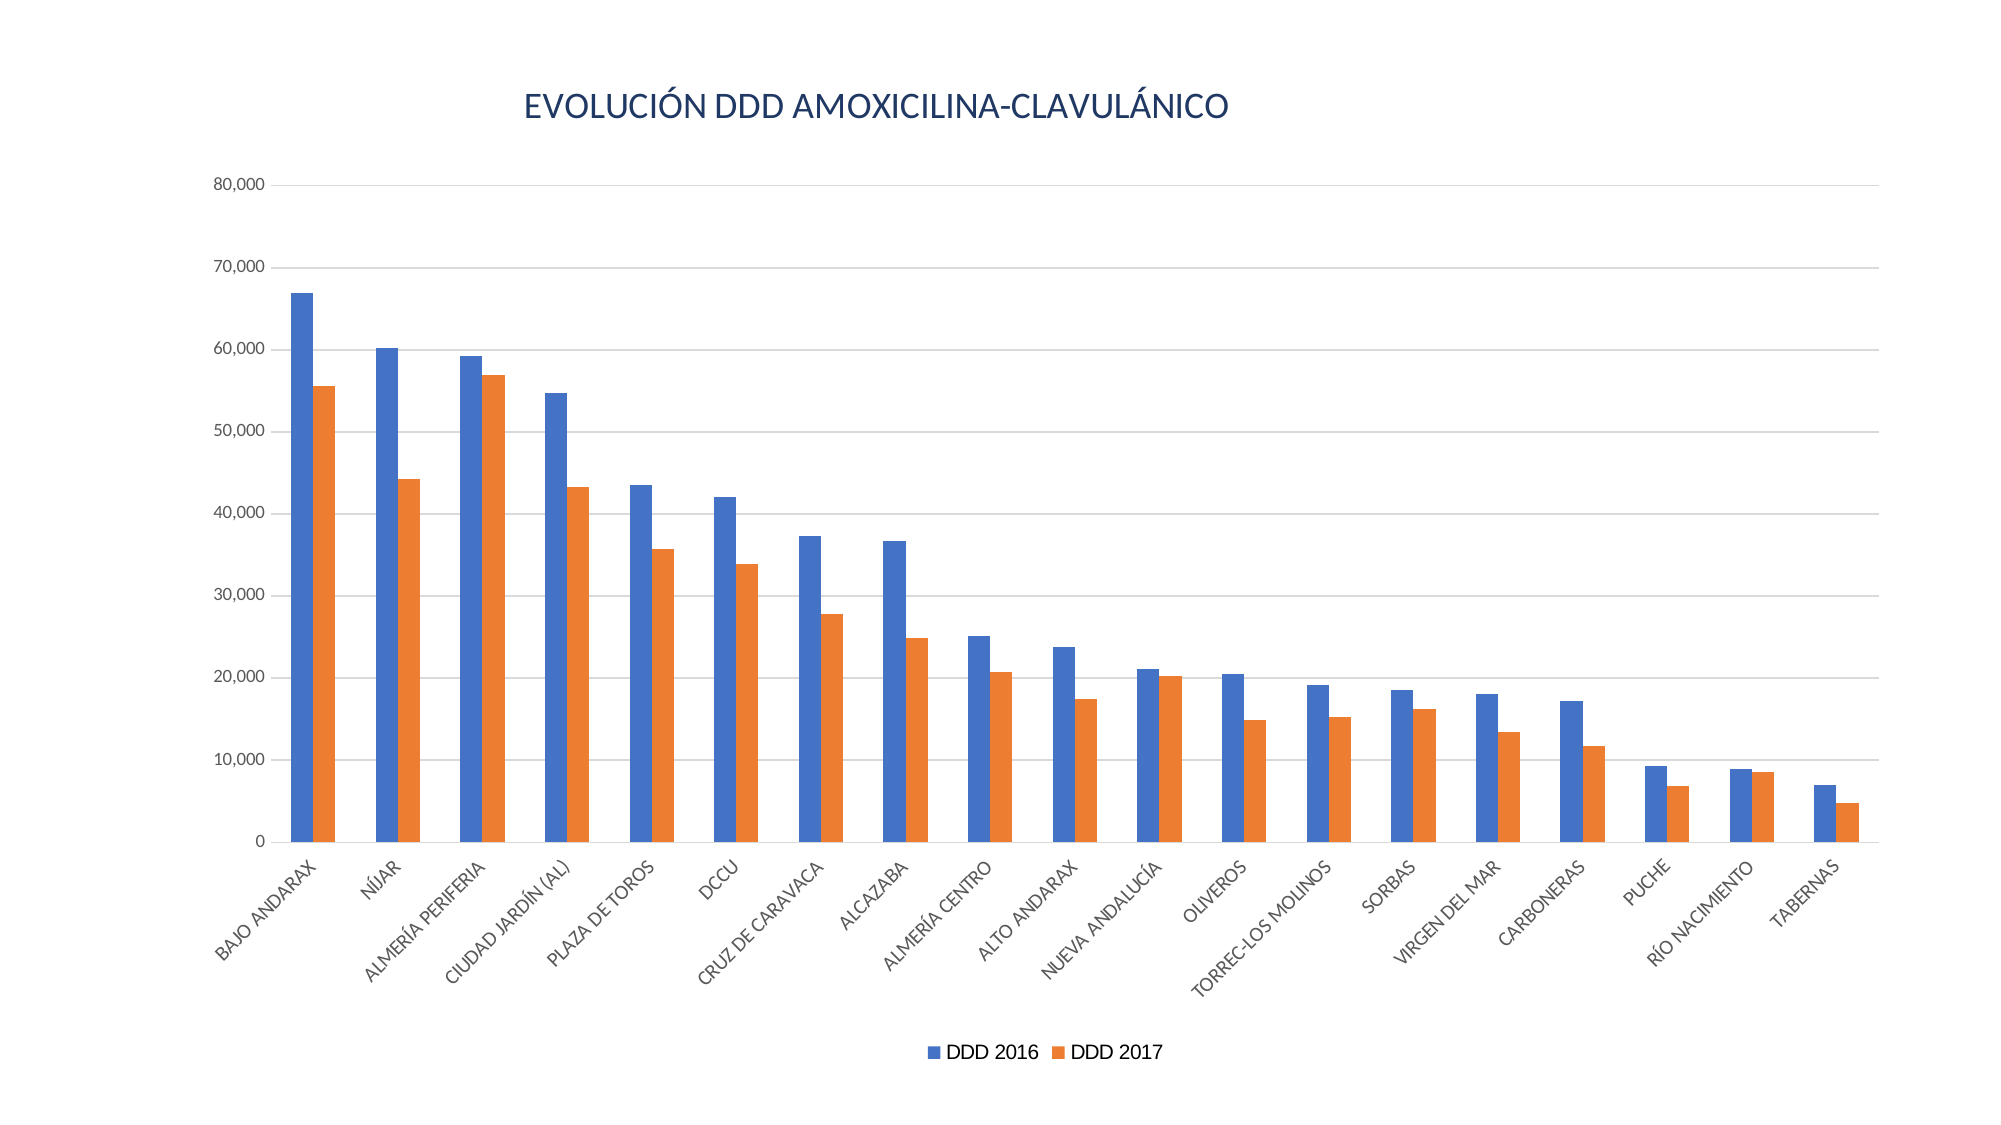

### Chart: EVOLUCIÓN DDD AMOXICILINA-CLAVULÁNICO
| Category | DDD 2016 | DDD 2017 |
|---|---|---|
| BAJO ANDARAX | 66936.5 | 55559.75 |
| NÍJAR | 60263.75 | 44319.0 |
| ALMERÍA PERIFERIA | 59312.0 | 56995.0 |
| CIUDAD JARDÍN (AL) | 54734.0 | 43325.25 |
| PLAZA DE TOROS | 43534.75 | 35699.0 |
| DCCU | 42115.75 | 33961.5 |
| CRUZ DE CARAVACA | 37372.5 | 27759.5 |
| ALCAZABA | 36660.5 | 24844.25 |
| ALMERÍA CENTRO | 25076.5 | 20774.0 |
| ALTO ANDARAX | 23752.0 | 17440.0 |
| NUEVA ANDALUCÍA | 21092.75 | 20297.75 |
| OLIVEROS | 20502.0 | 14869.5 |
| TORREC-LOS MOLINOS | 19209.5 | 15275.5 |
| SORBAS | 18608.25 | 16252.5 |
| VIRGEN DEL MAR | 18040.75 | 13384.25 |
| CARBONERAS | 17250.5 | 11781.5 |
| PUCHE | 9335.75 | 6900.0 |
| RÍO NACIMIENTO | 8968.5 | 8505.75 |
| TABERNAS | 6932.75 | 4766.75 |